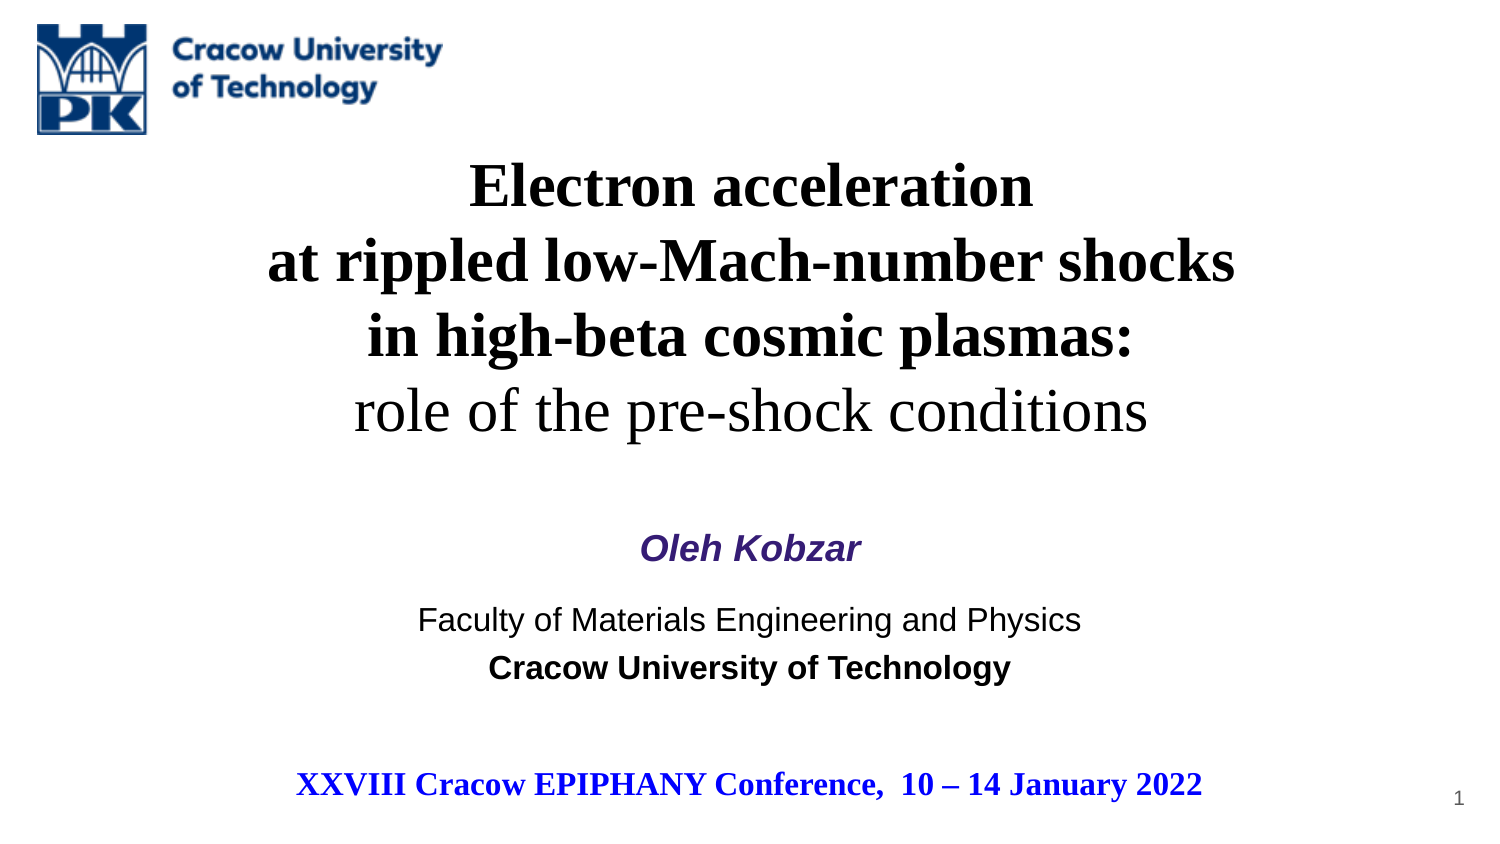

# Electron acceleration at rippled low-Mach-number shocks in high-beta cosmic plasmas: role of the pre-shock conditions
Oleh Kobzar
Faculty of Materials Engineering and Physics
Cracow University of Technology
XXVIII Cracow EPIPHANY Conference, 10 – 14 January 2022